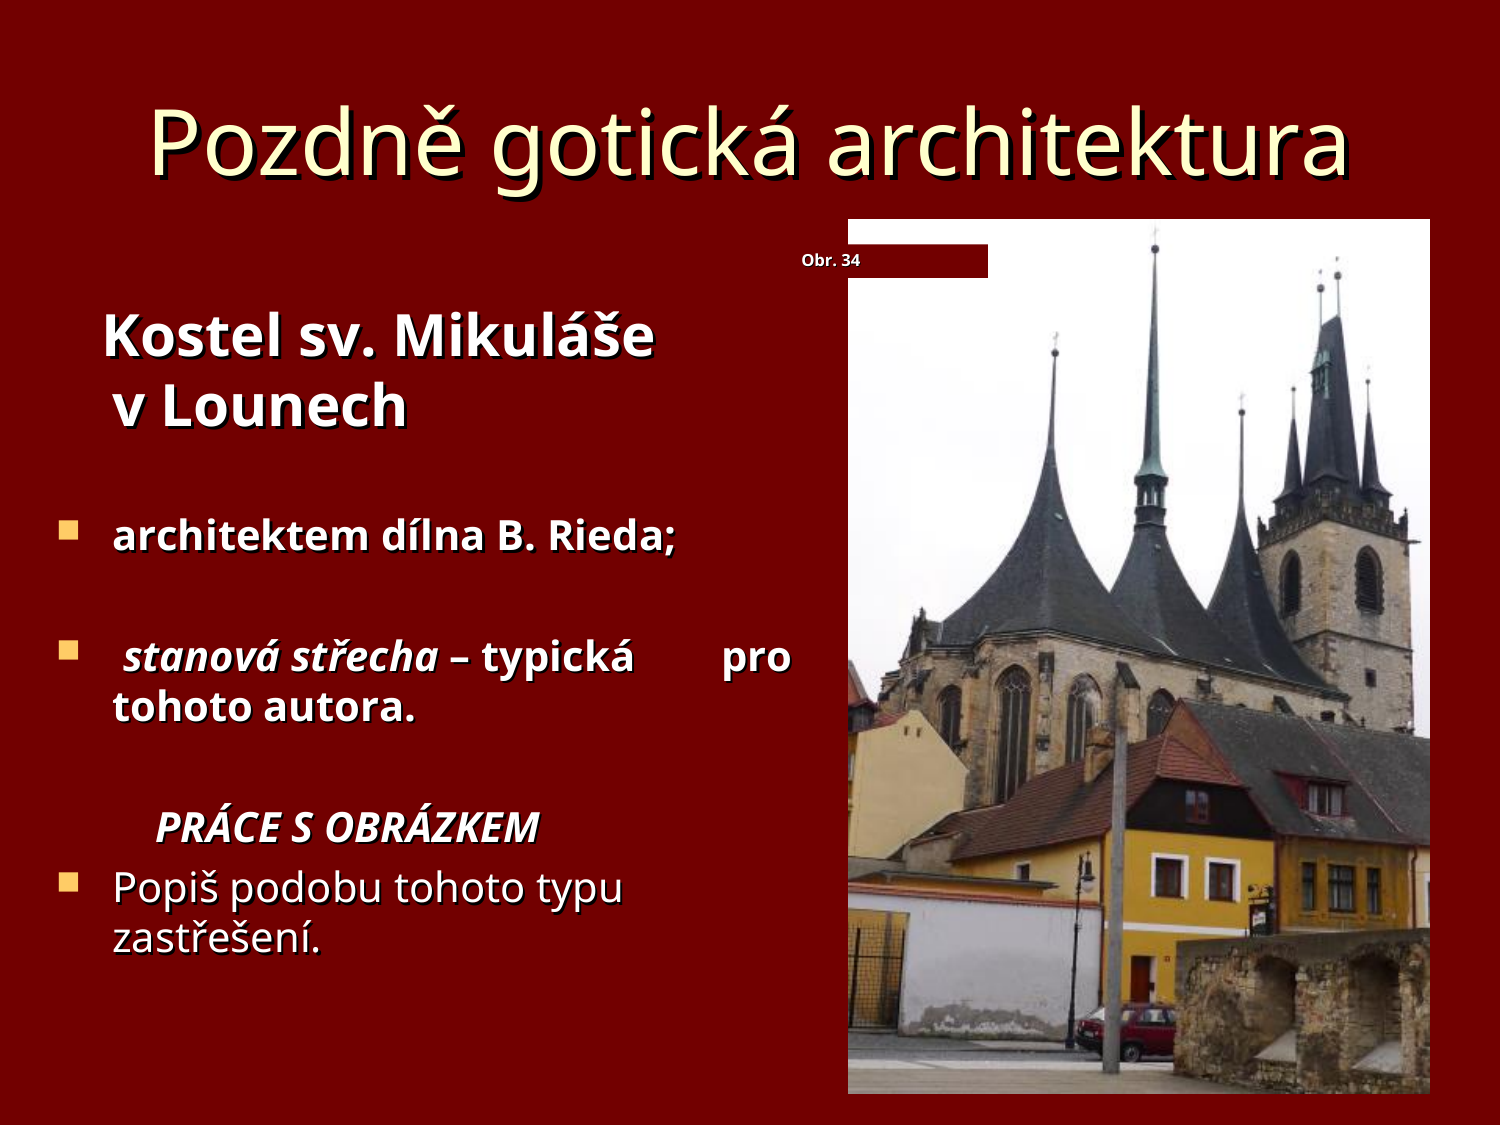

# Pozdně gotická architektura
Obr. 34
 Kostel sv. Mikuláše v Lounech
architektem dílna B. Rieda;
 stanová střecha – typická pro tohoto autora.
	 PRÁCE S OBRÁZKEM
Popiš podobu tohoto typu zastřešení.